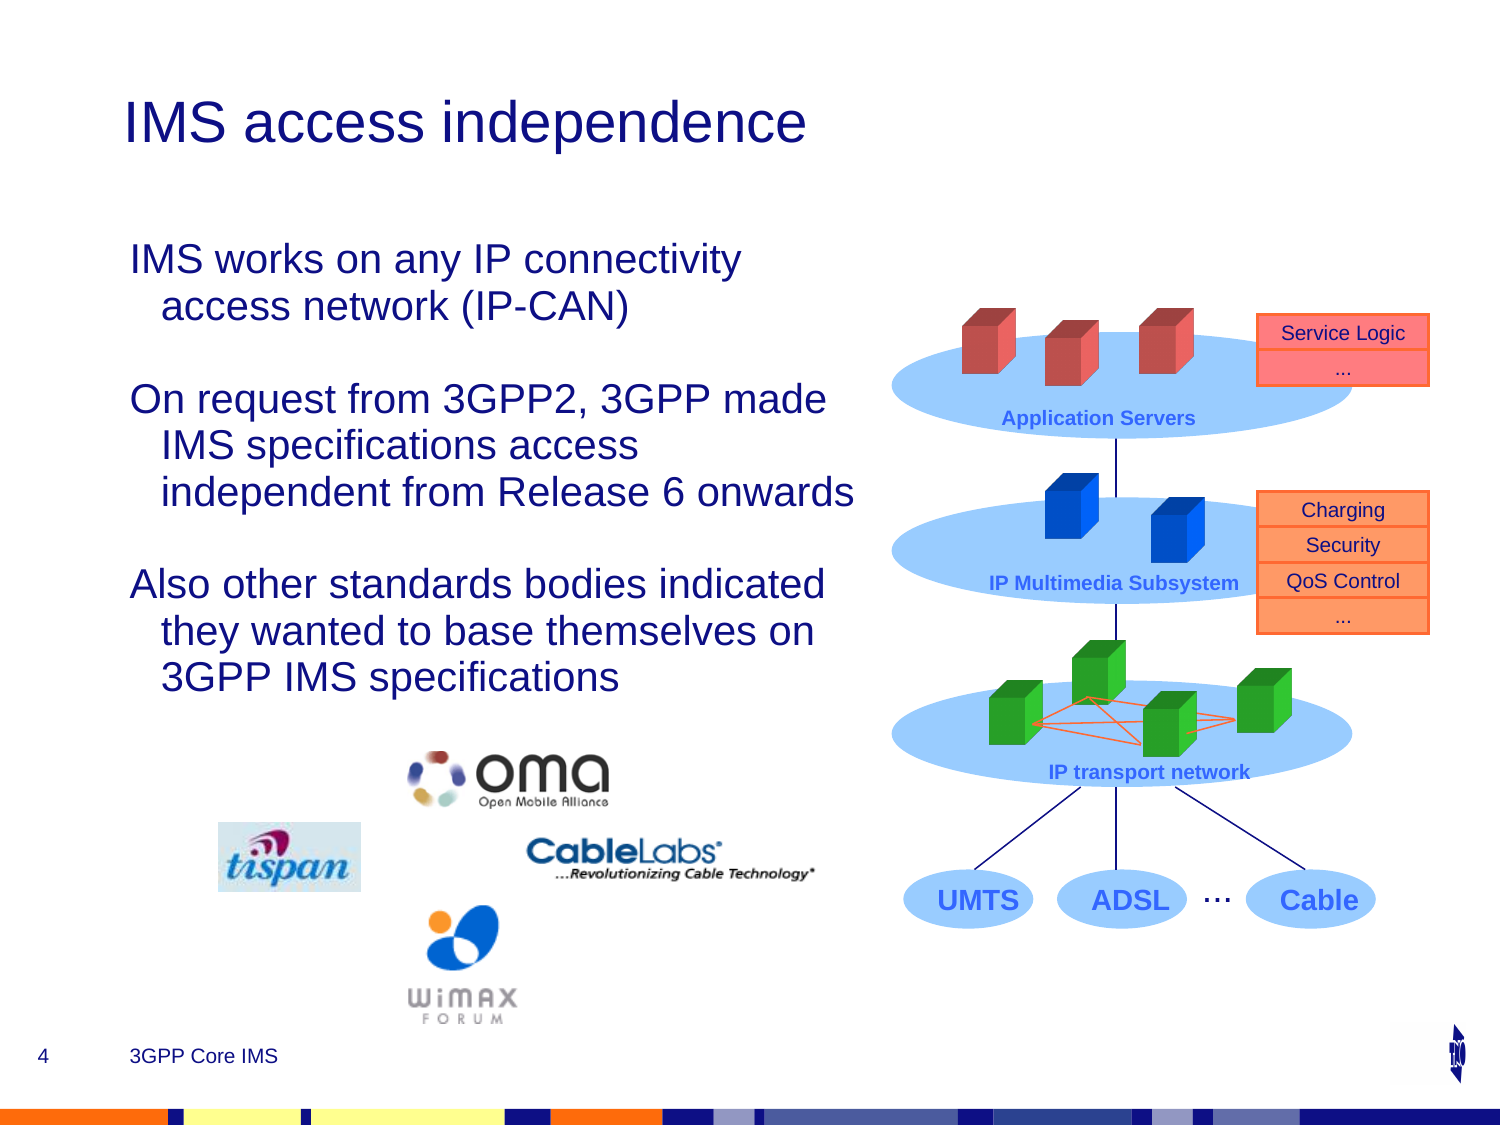

# IMS access independence
IMS works on any IP connectivity access network (IP-CAN)
On request from 3GPP2, 3GPP made IMS specifications access independent from Release 6 onwards
Also other standards bodies indicated they wanted to base themselves on 3GPP IMS specifications
Service Logic
...
Application Servers
Charging
Security
IP Multimedia Subsystem
QoS Control
...
IP transport network
...
UMTS
ADSL
Cable
4
3GPP Core IMS